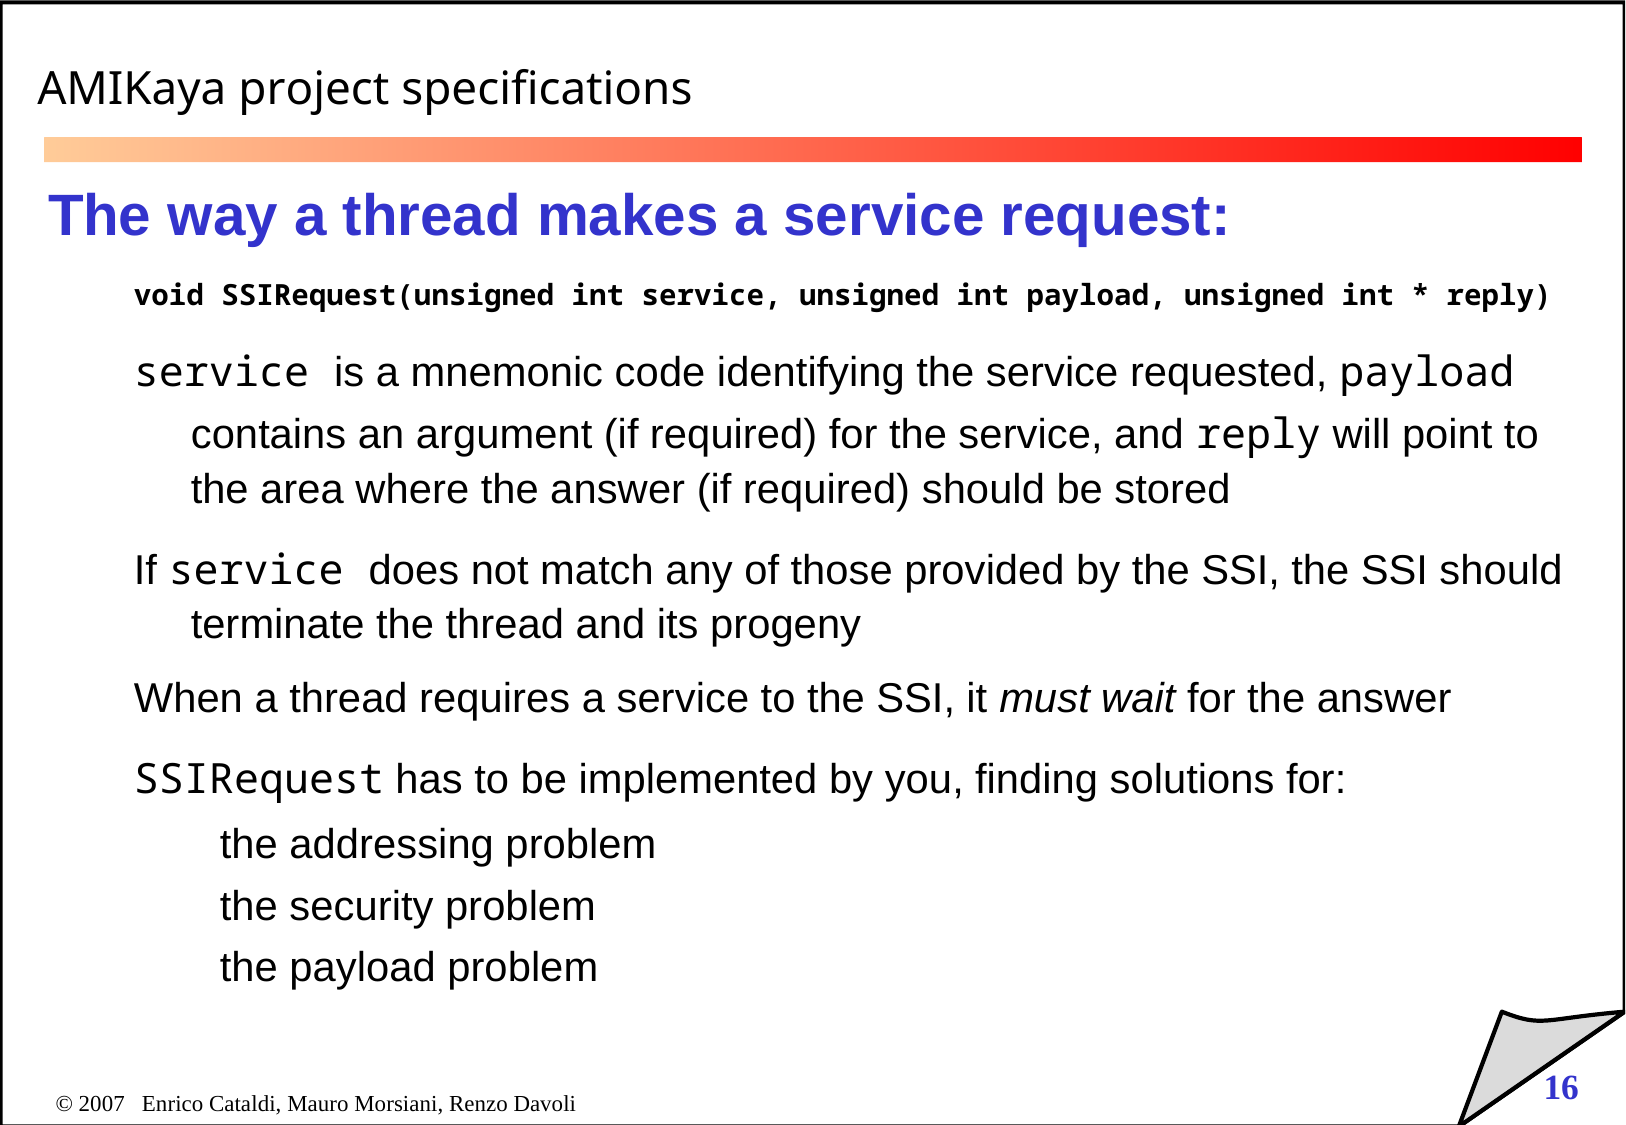

# AMIKaya project specifications
The way a thread makes a service request:
void SSIRequest(unsigned int service, unsigned int payload, unsigned int * reply)
service is a mnemonic code identifying the service requested, payload contains an argument (if required) for the service, and reply will point to the area where the answer (if required) should be stored
If service does not match any of those provided by the SSI, the SSI should terminate the thread and its progeny
When a thread requires a service to the SSI, it must wait for the answer
SSIRequest has to be implemented by you, finding solutions for:
the addressing problem
the security problem
the payload problem